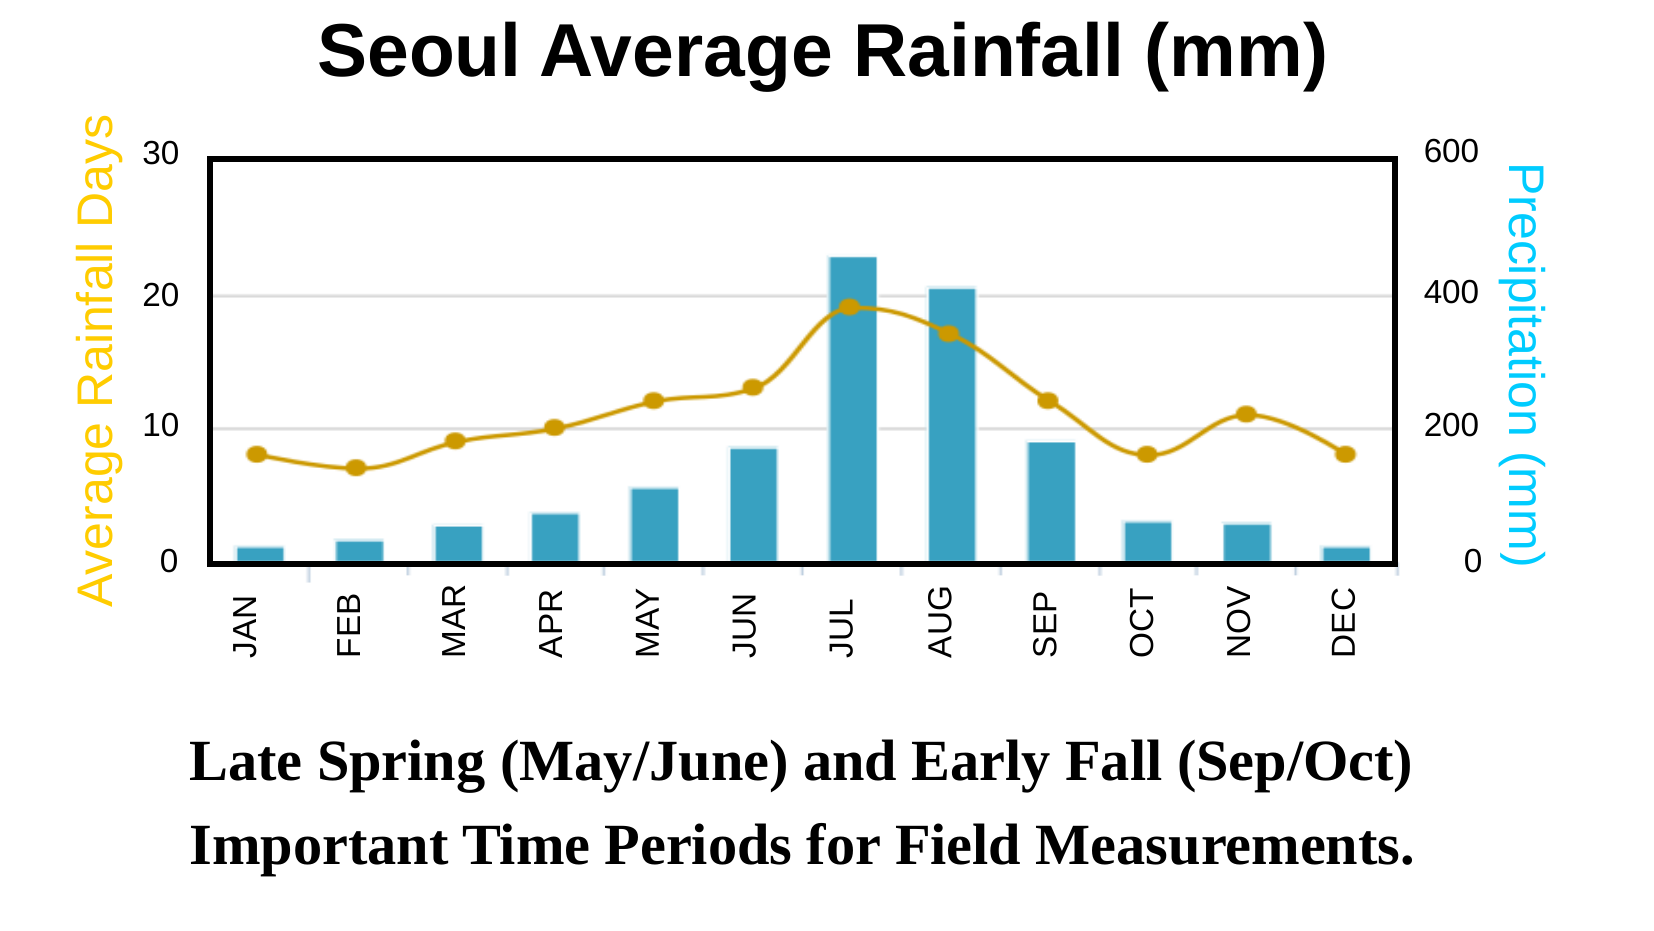

Seoul Average Rainfall (mm)
30
600
600
30
20
400
400
20
Average Rainfall Days
Precipitation (mm)
10
200
10
200
0
 0
0
MAY
JUN
FEB
MAR
APR
JUL
AUG
OCT
NOV
DEC
SEP
JAN
Late Spring (May/June) and Early Fall (Sep/Oct)
Important Time Periods for Field Measurements.